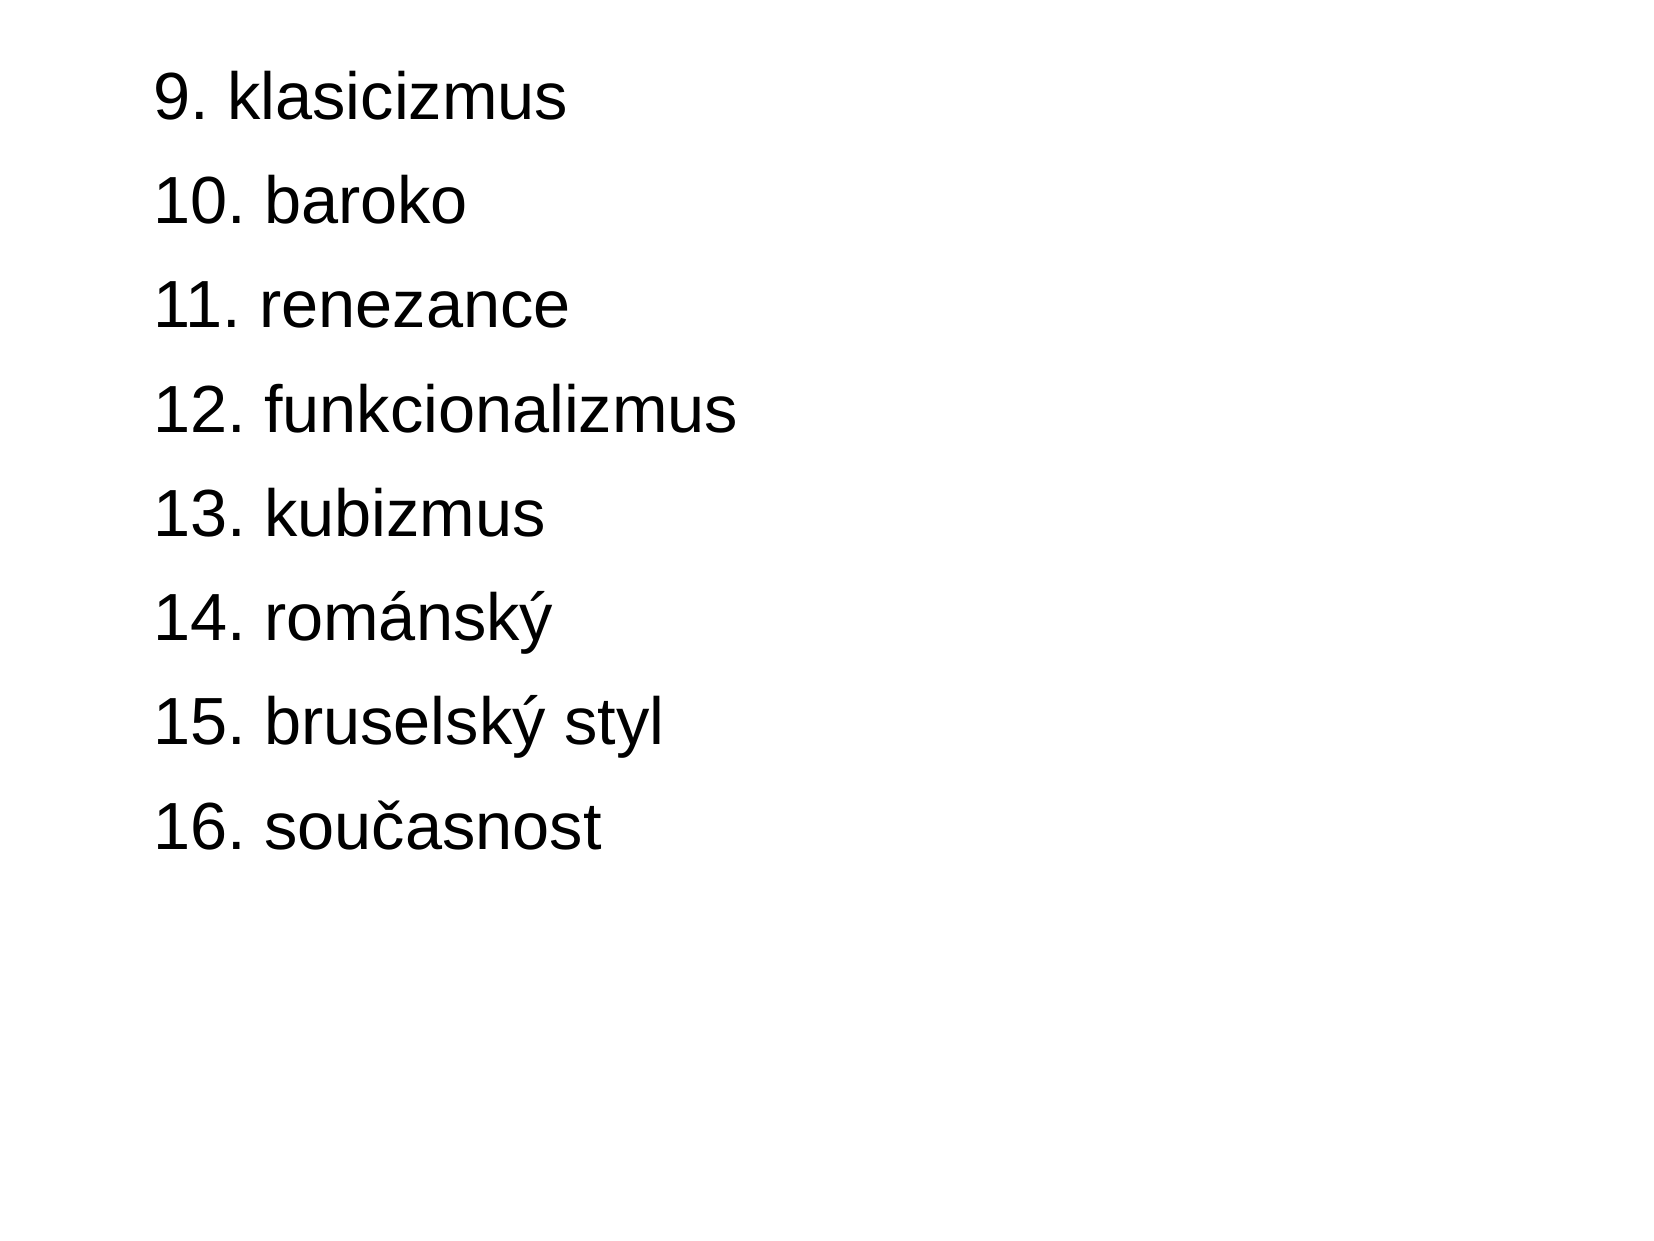

#
9. klasicizmus
10. baroko
11. renezance
12. funkcionalizmus
13. kubizmus
14. románský
15. bruselský styl
16. současnost